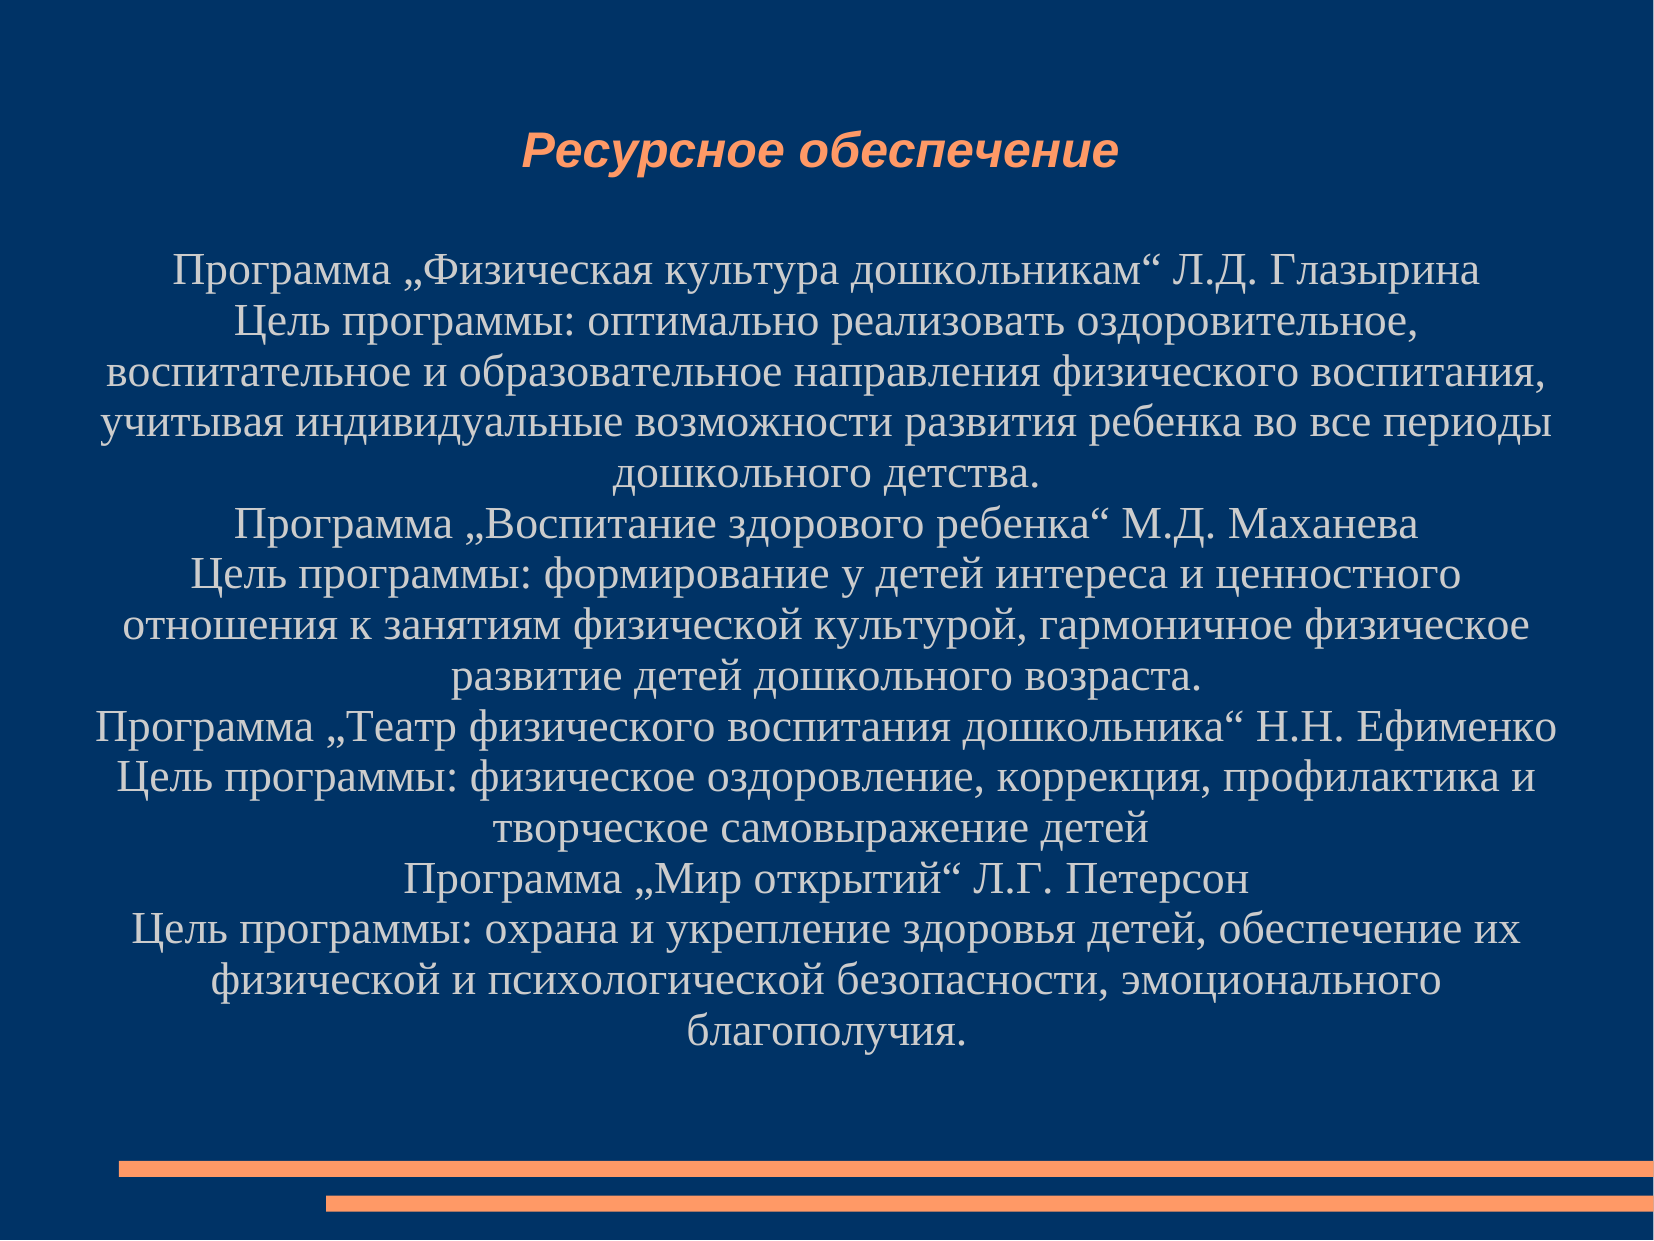

# Ресурсное обеспечение
Программа „Физическая культура дошкольникам“ Л.Д. Глазырина
Цель программы: оптимально реализовать оздоровительное, воспитательное и образовательное направления физического воспитания, учитывая индивидуальные возможности развития ребенка во все периоды дошкольного детства.
Программа „Воспитание здорового ребенка“ М.Д. Маханева
Цель программы: формирование у детей интереса и ценностного отношения к занятиям физической культурой, гармоничное физическое развитие детей дошкольного возраста.
Программа „Театр физического воспитания дошкольника“ Н.Н. Ефименко
Цель программы: физическое оздоровление, коррекция, профилактика и творческое самовыражение детей
Программа „Мир открытий“ Л.Г. Петерсон
Цель программы: охрана и укрепление здоровья детей, обеспечение их физической и психологической безопасности, эмоционального благополучия.